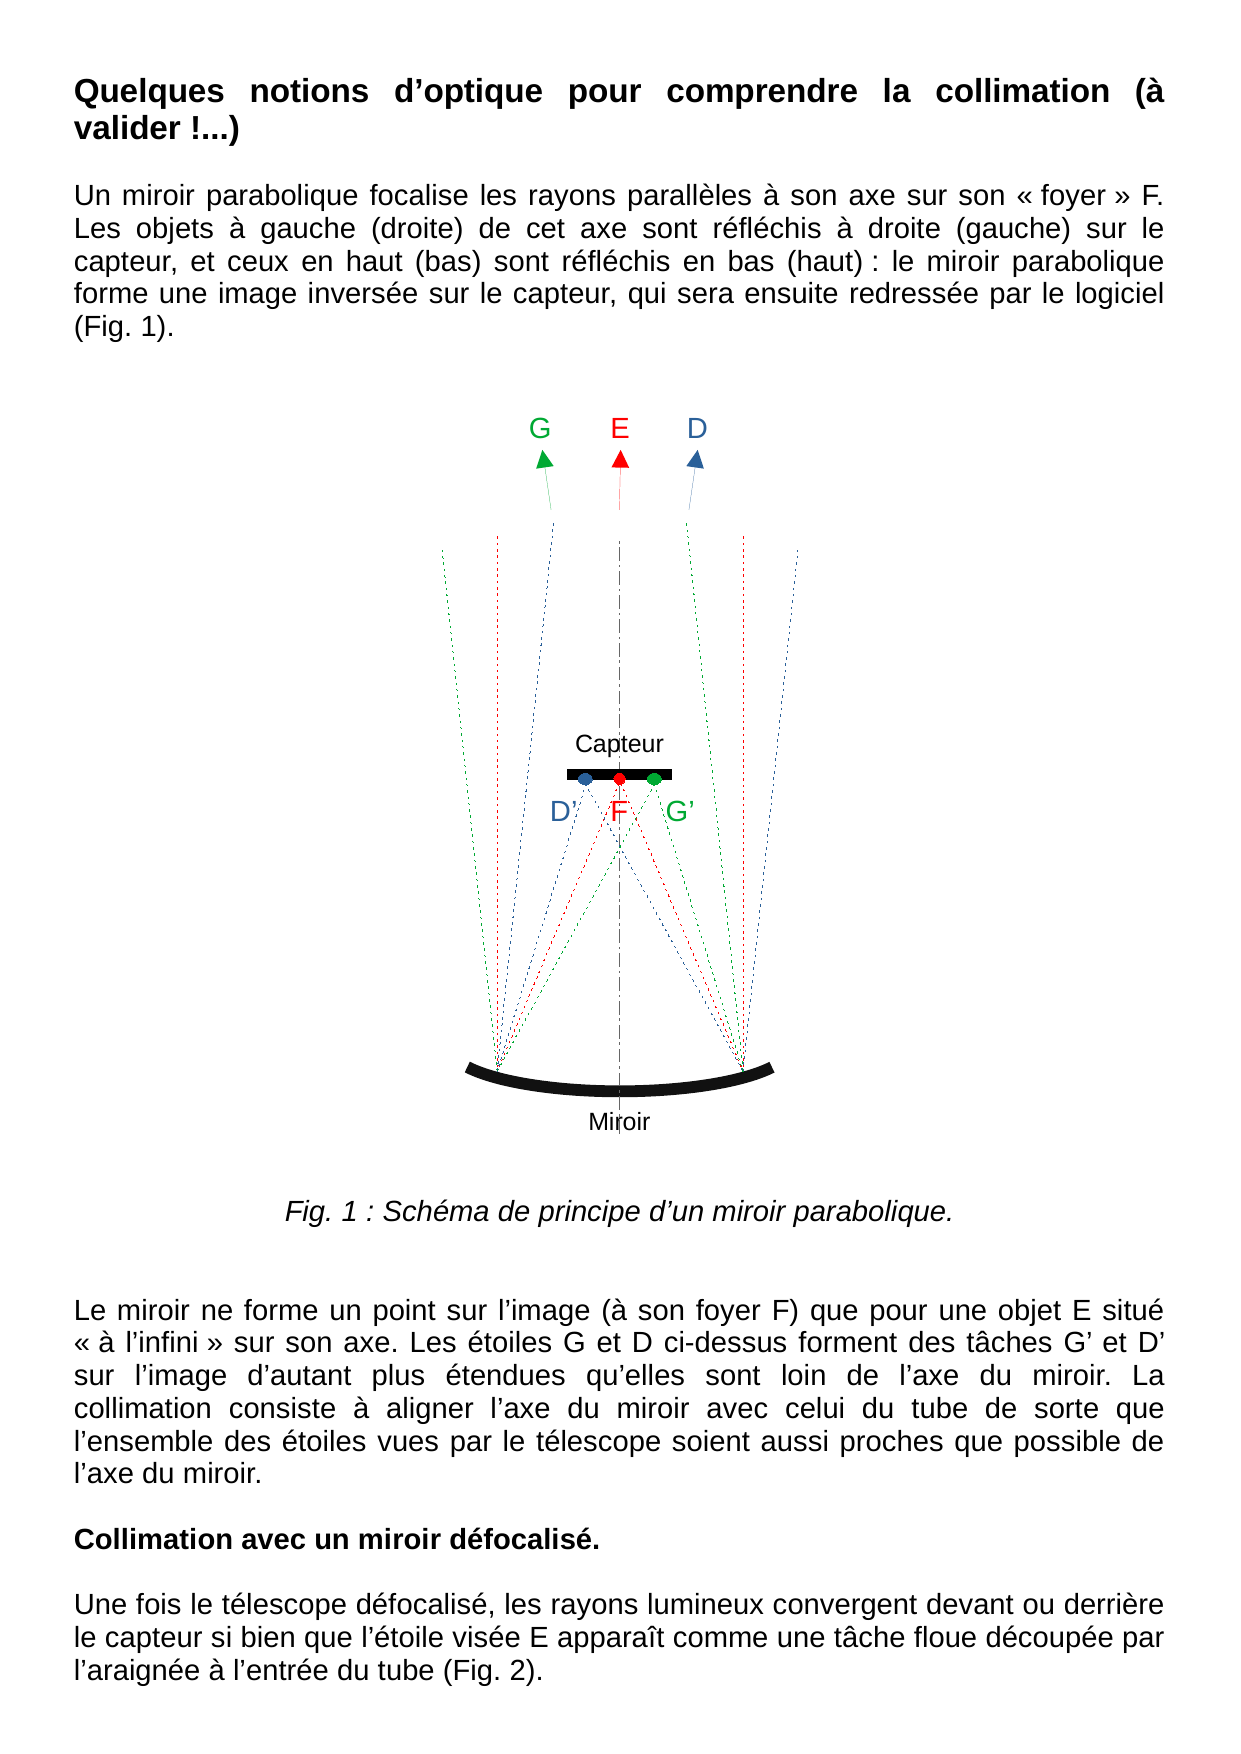

Quelques notions d’optique pour comprendre la collimation (à valider !...)
Un miroir parabolique focalise les rayons parallèles à son axe sur son « foyer » F. Les objets à gauche (droite) de cet axe sont réfléchis à droite (gauche) sur le capteur, et ceux en haut (bas) sont réfléchis en bas (haut) : le miroir parabolique forme une image inversée sur le capteur, qui sera ensuite redressée par le logiciel (Fig. 1).
Fig. 1 : Schéma de principe d’un miroir parabolique.
Le miroir ne forme un point sur l’image (à son foyer F) que pour une objet E situé « à l’infini » sur son axe. Les étoiles G et D ci-dessus forment des tâches G’ et D’ sur l’image d’autant plus étendues qu’elles sont loin de l’axe du miroir. La collimation consiste à aligner l’axe du miroir avec celui du tube de sorte que l’ensemble des étoiles vues par le télescope soient aussi proches que possible de l’axe du miroir.
Collimation avec un miroir défocalisé.
Une fois le télescope défocalisé, les rayons lumineux convergent devant ou derrière le capteur si bien que l’étoile visée E apparaît comme une tâche floue découpée par l’araignée à l’entrée du tube (Fig. 2).
G
E
D
Capteur
G’
D’
F
Miroir